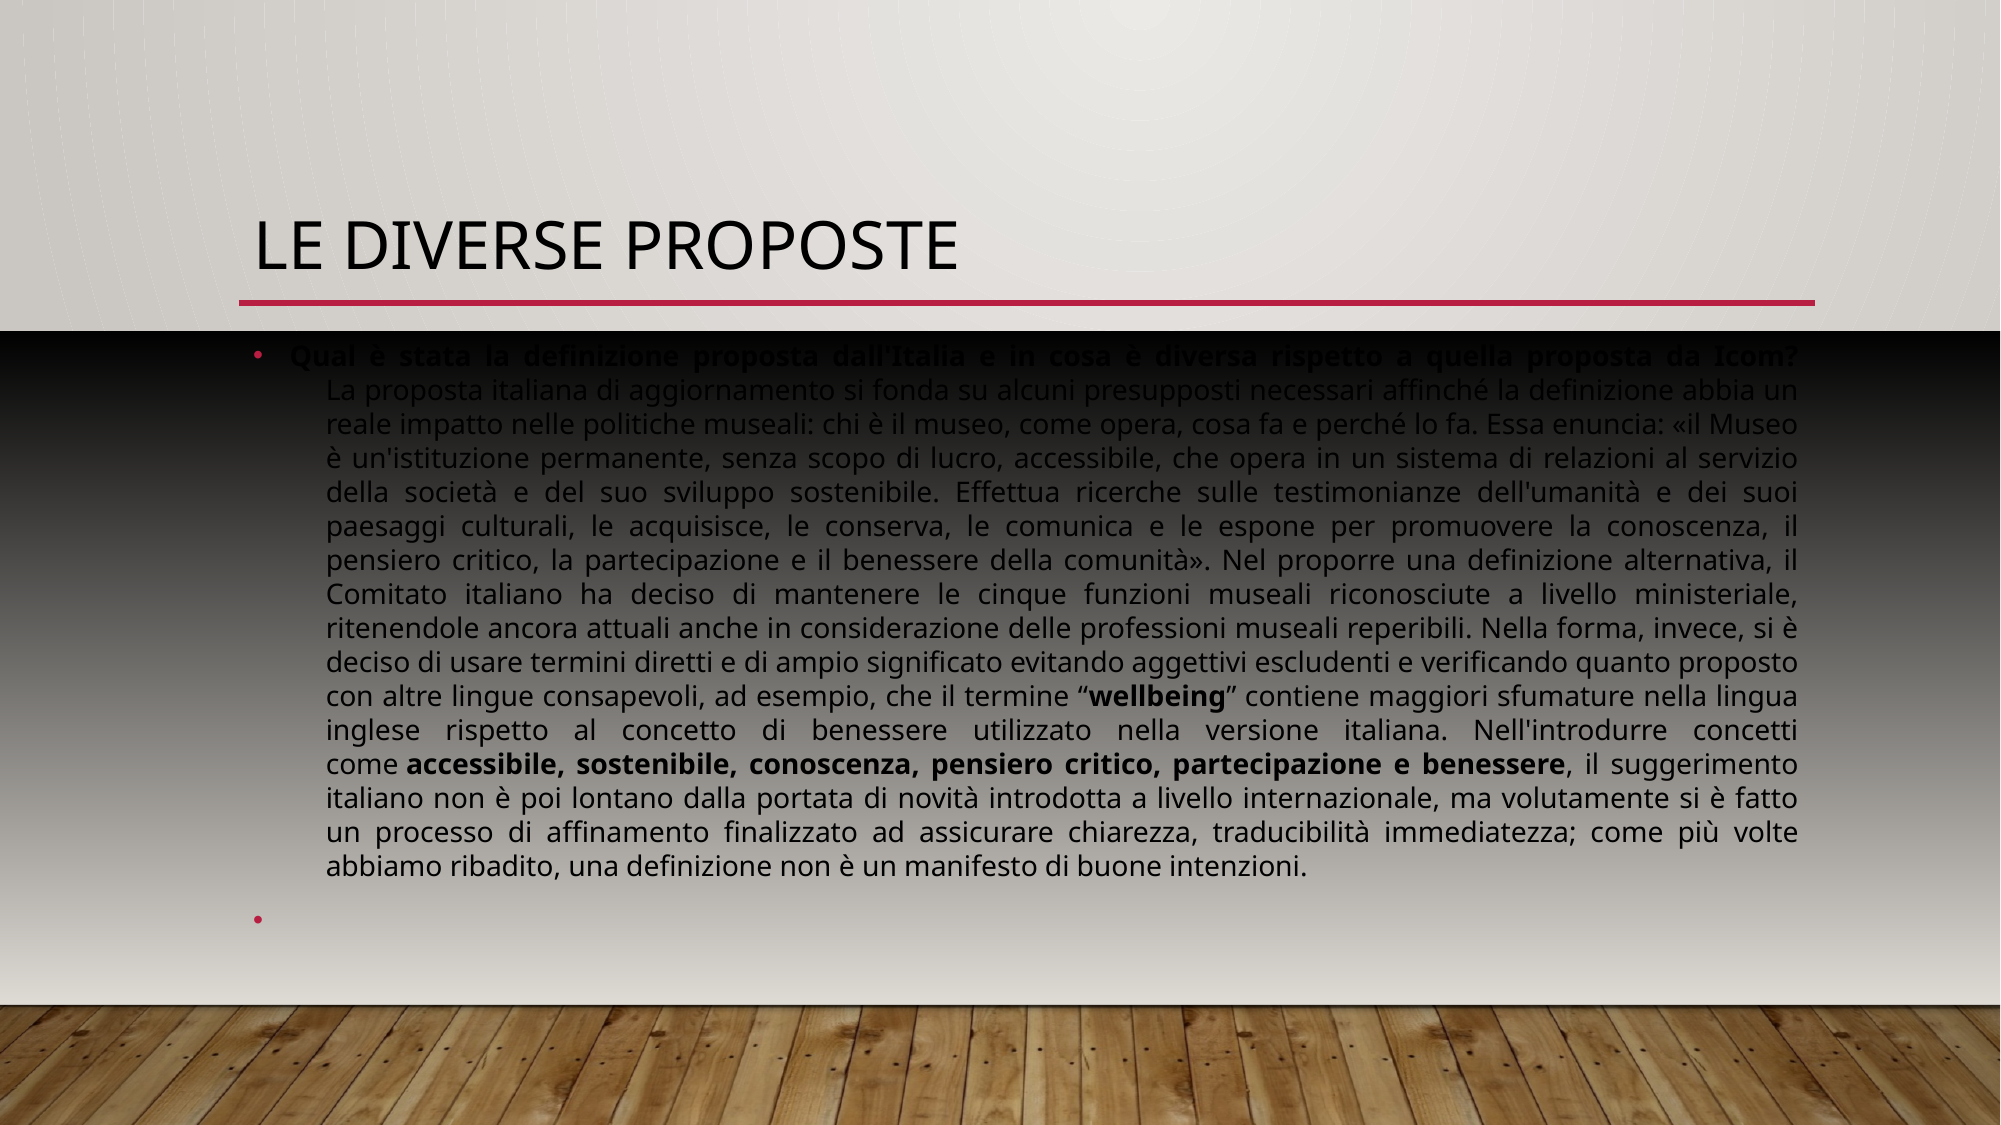

# Le diverse proposte
Qual è stata la definizione proposta dall'Italia e in cosa è diversa rispetto a quella proposta da Icom?
La proposta italiana di aggiornamento si fonda su alcuni presupposti necessari affinché la definizione abbia un reale impatto nelle politiche museali: chi è il museo, come opera, cosa fa e perché lo fa. Essa enuncia: «il Museo è un'istituzione permanente, senza scopo di lucro, accessibile, che opera in un sistema di relazioni al servizio della società e del suo sviluppo sostenibile. Effettua ricerche sulle testimonianze dell'umanità e dei suoi paesaggi culturali, le acquisisce, le conserva, le comunica e le espone per promuovere la conoscenza, il pensiero critico, la partecipazione e il benessere della comunità». Nel proporre una definizione alternativa, il Comitato italiano ha deciso di mantenere le cinque funzioni museali riconosciute a livello ministeriale, ritenendole ancora attuali anche in considerazione delle professioni museali reperibili. Nella forma, invece, si è deciso di usare termini diretti e di ampio significato evitando aggettivi escludenti e verificando quanto proposto con altre lingue consapevoli, ad esempio, che il termine “wellbeing” contiene maggiori sfumature nella lingua inglese rispetto al concetto di benessere utilizzato nella versione italiana. Nell'introdurre concetti come accessibile, sostenibile, conoscenza, pensiero critico, partecipazione e benessere, il suggerimento italiano non è poi lontano dalla portata di novità introdotta a livello internazionale, ma volutamente si è fatto un processo di affinamento finalizzato ad assicurare chiarezza, traducibilità immediatezza; come più volte abbiamo ribadito, una definizione non è un manifesto di buone intenzioni.